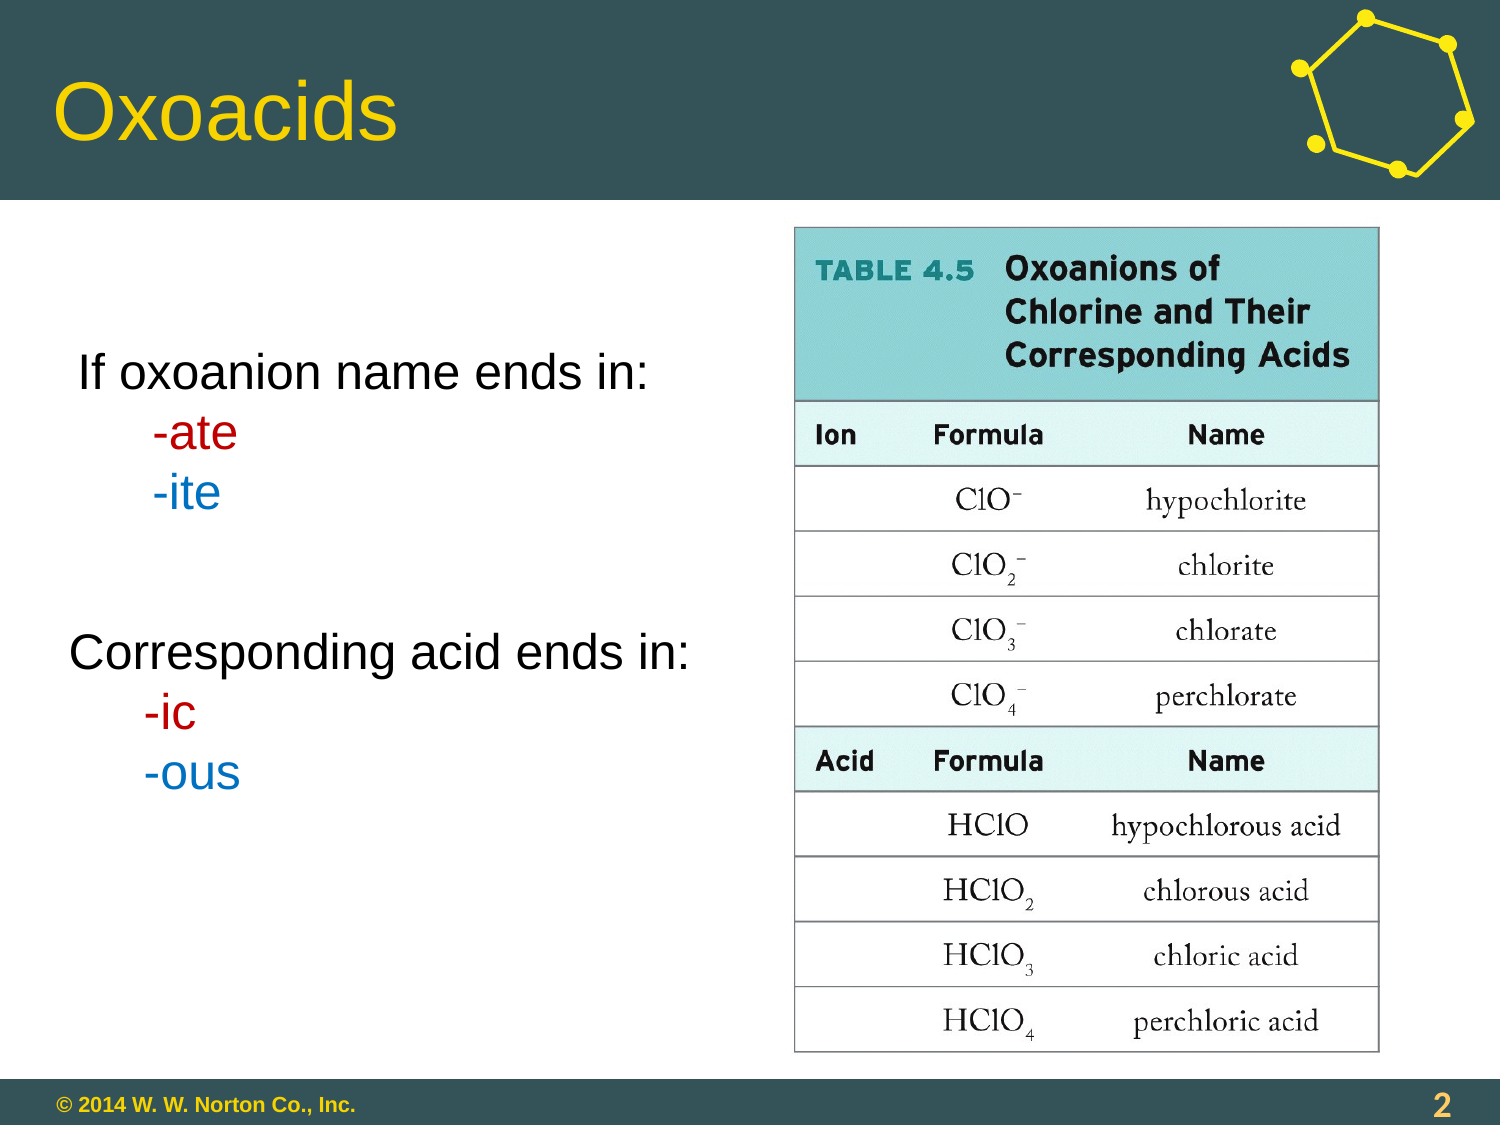

# Oxoacids
If oxoanion name ends in:
	-ate
	-ite
Corresponding acid ends in:
	-ic
	-ous